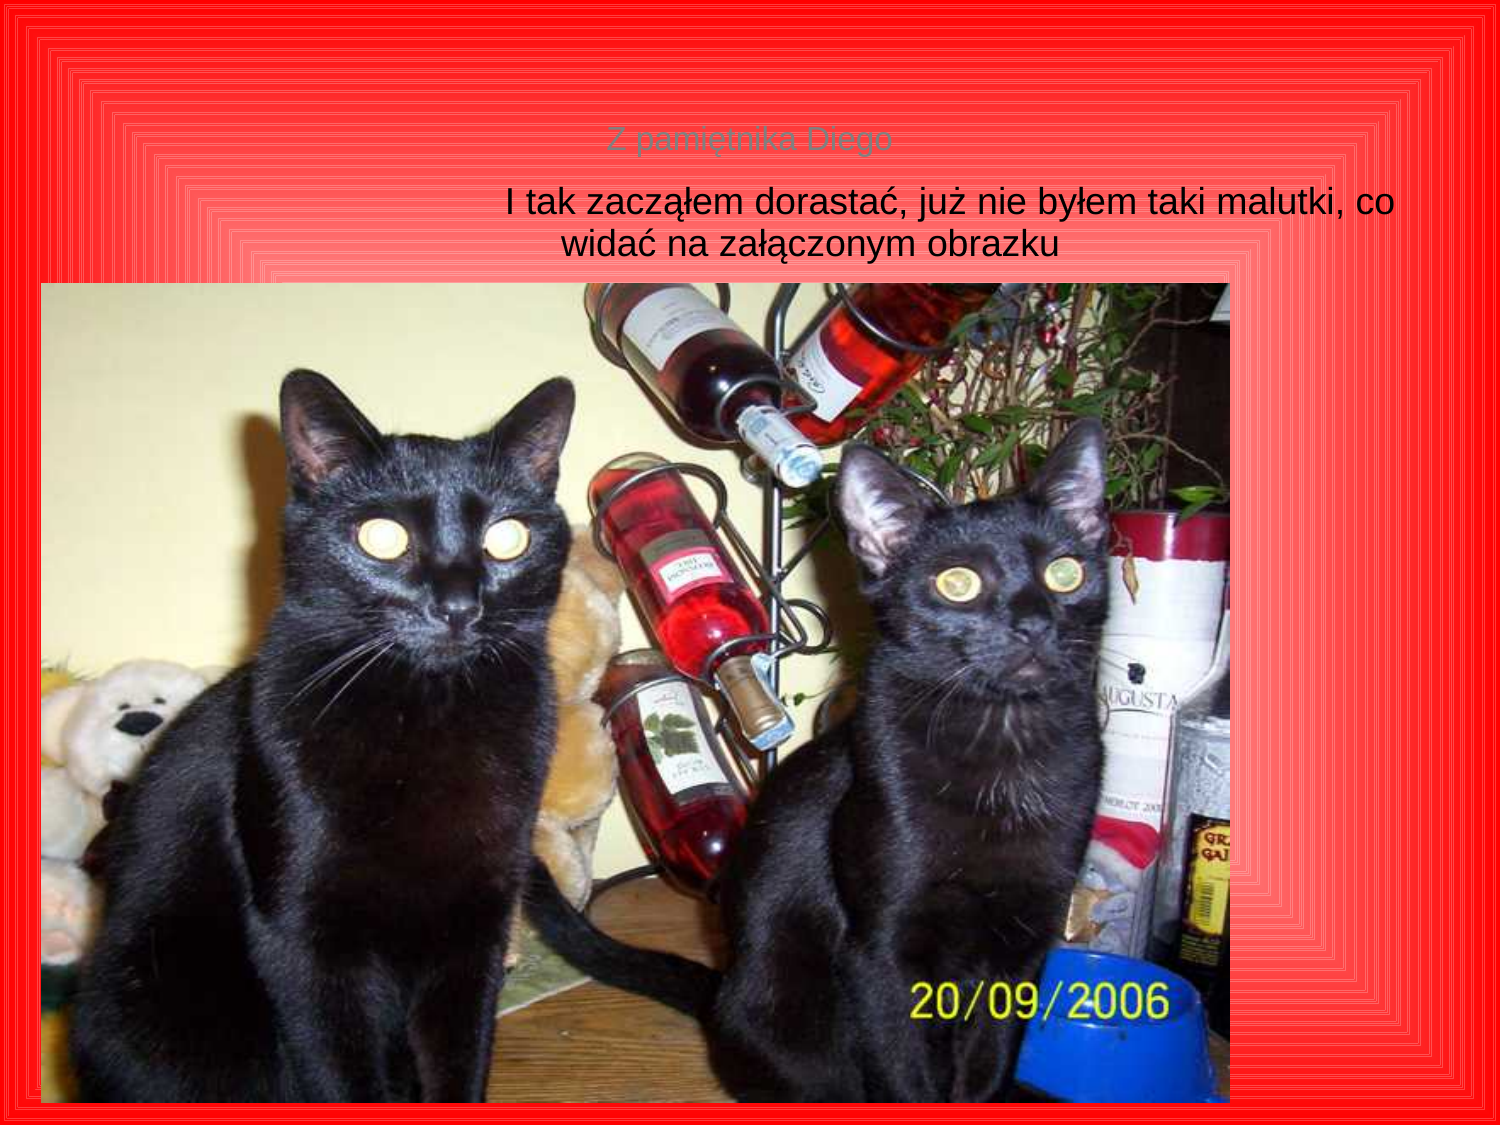

# Z pamiętnika Diego
I tak zacząłem dorastać, już nie byłem taki malutki, co widać na załączonym obrazku